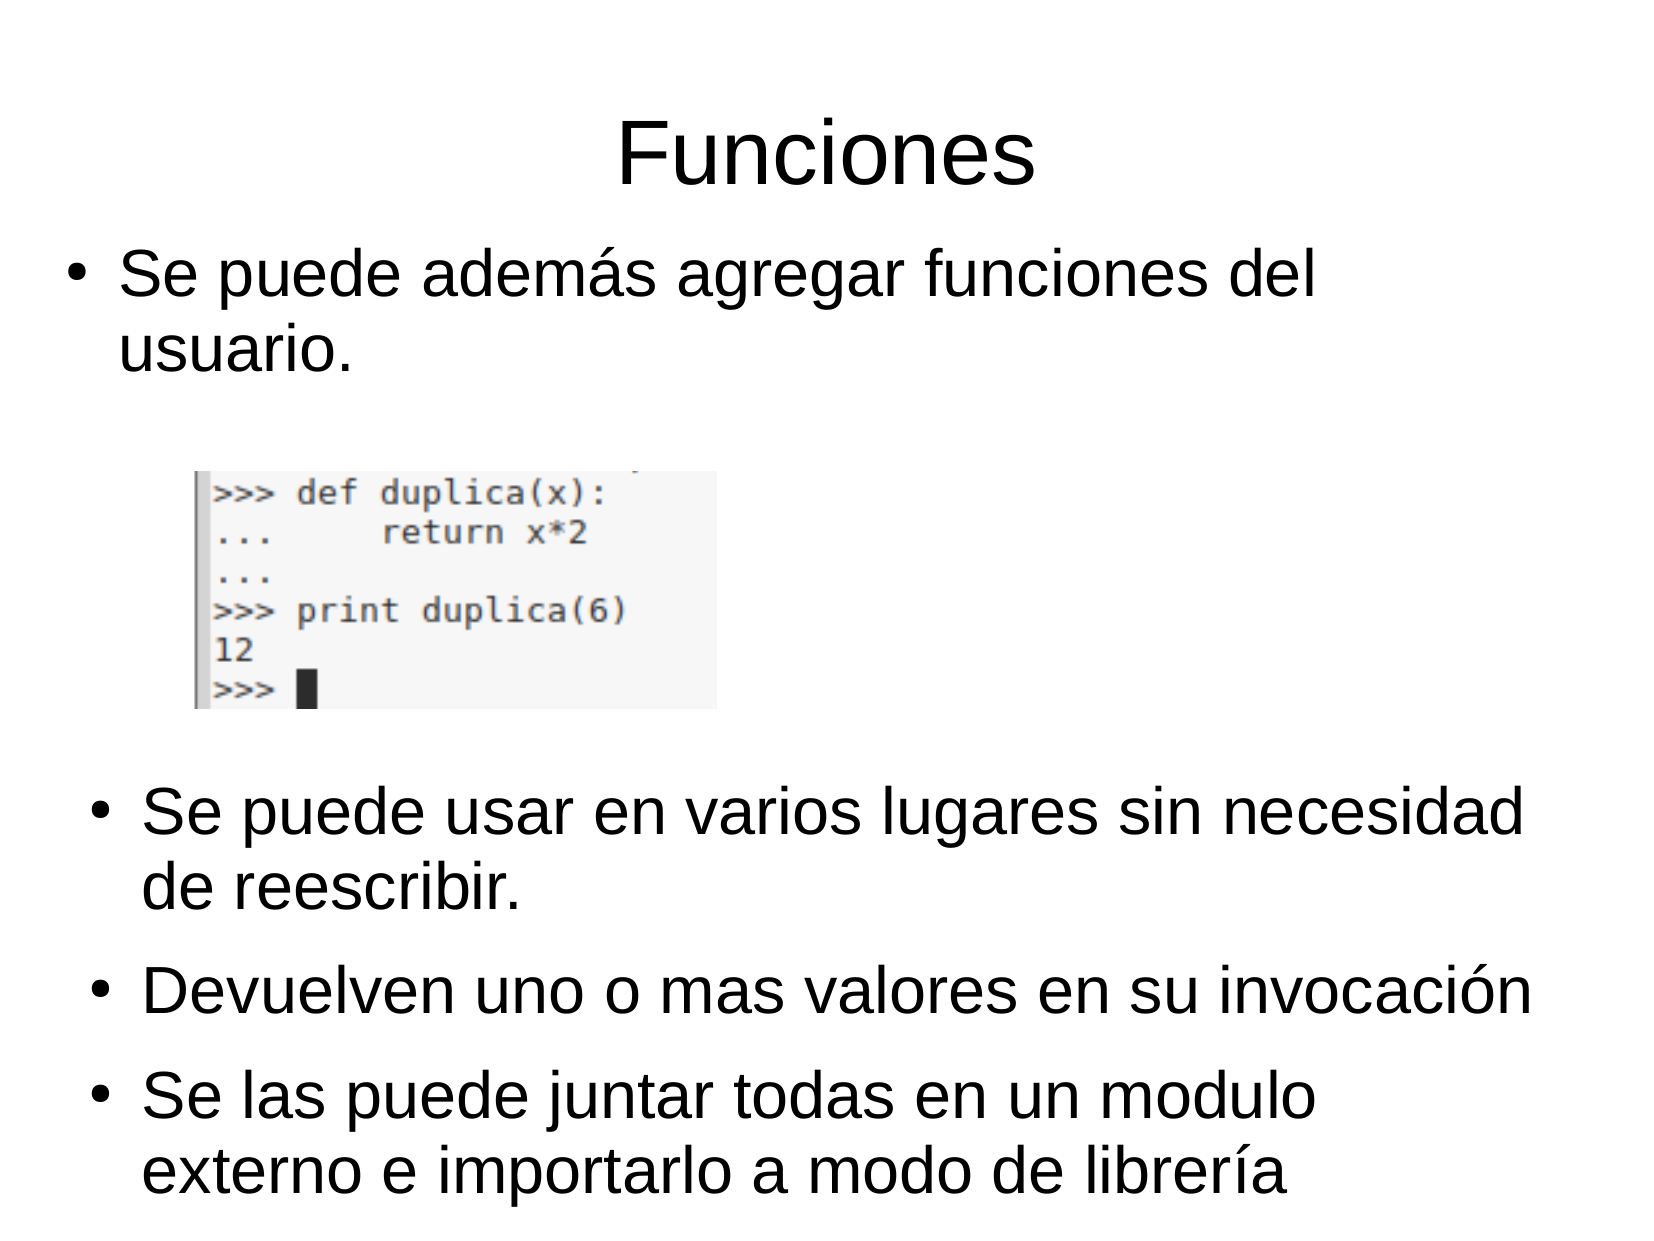

# Funciones
Se puede además agregar funciones del usuario.
Se puede usar en varios lugares sin necesidad de reescribir.
Devuelven uno o mas valores en su invocación
Se las puede juntar todas en un modulo externo e importarlo a modo de librería
Dentro de la función, todo es local